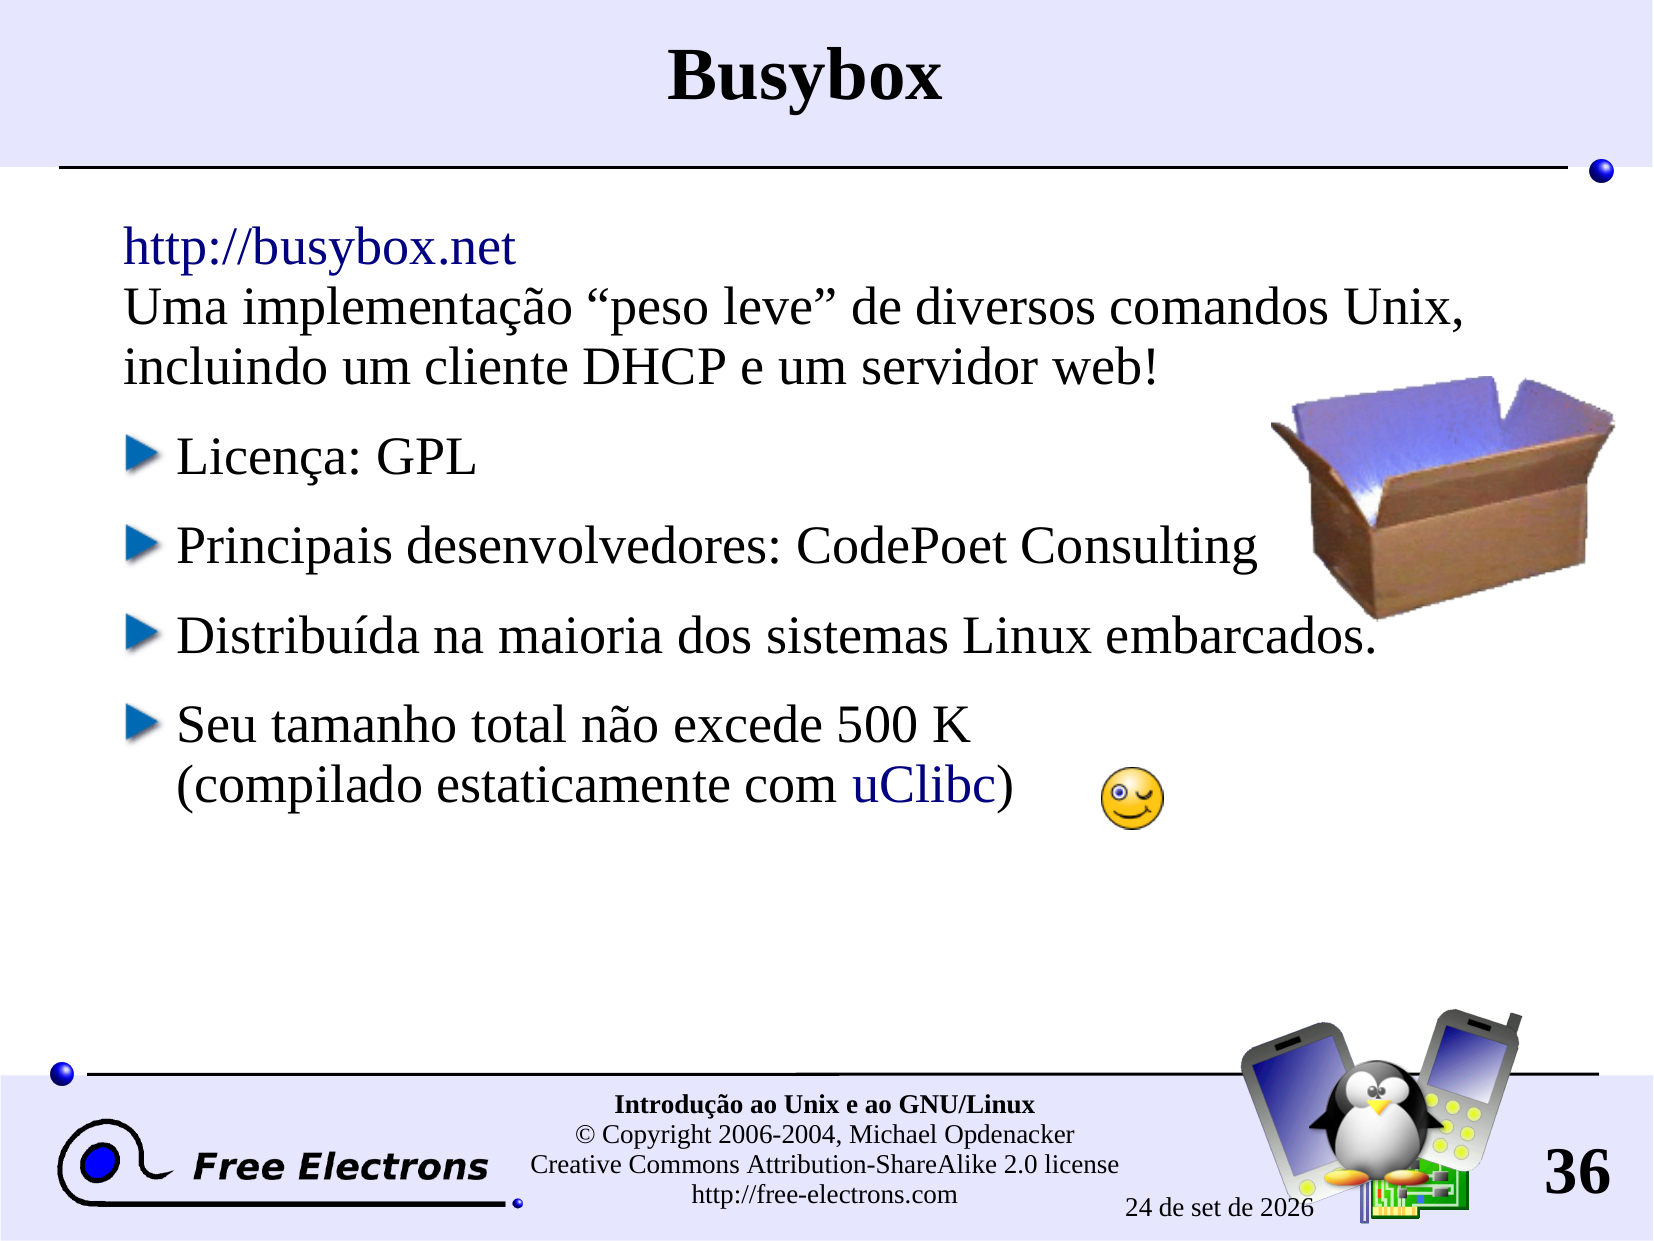

# Busybox
http://busybox.net
Uma implementação “peso leve” de diversos comandos Unix, incluindo um cliente DHCP e um servidor web!
Licença: GPL
Principais desenvolvedores: CodePoet Consulting
Distribuída na maioria dos sistemas Linux embarcados.
Seu tamanho total não excede 500 K
(compilado estaticamente com uClibc)